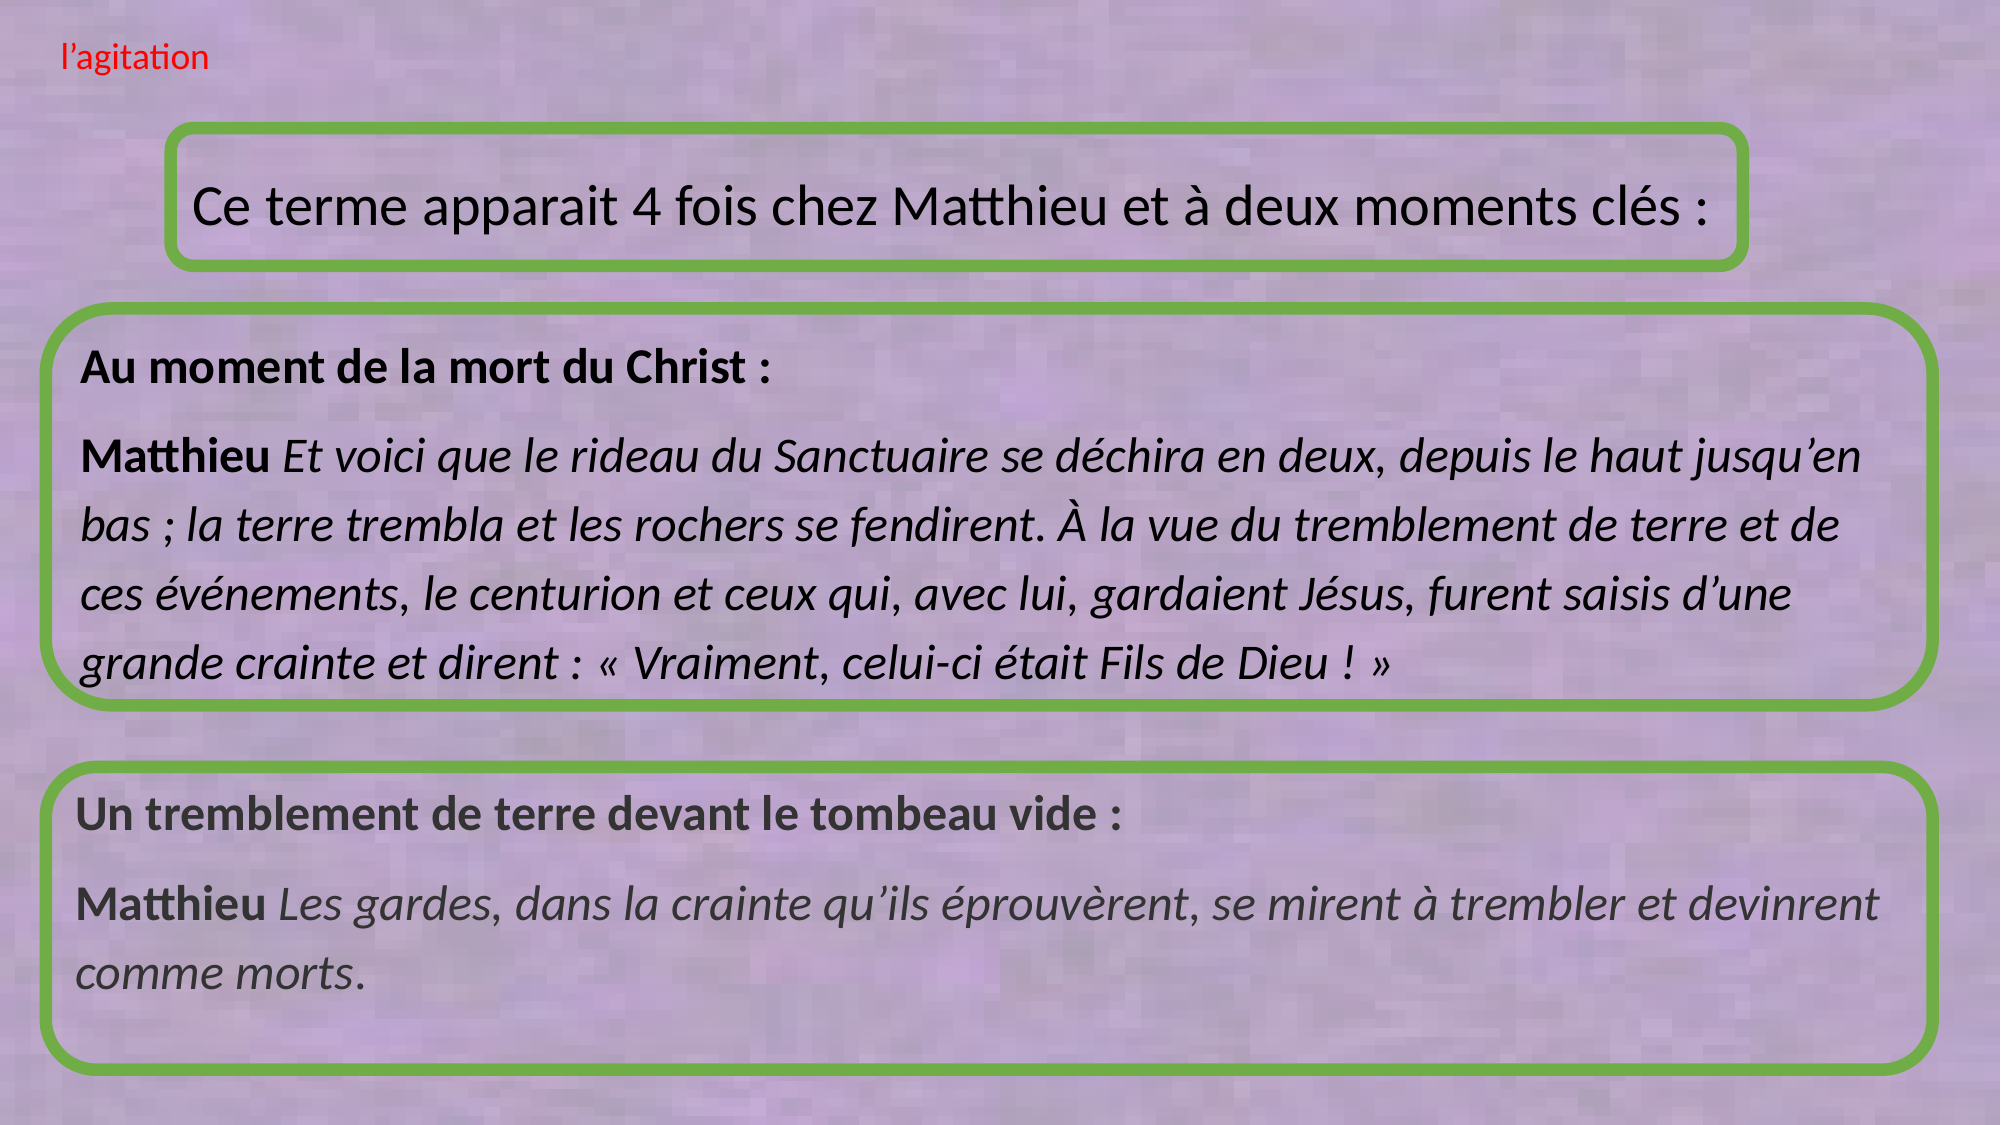

l’agitation
Ce terme apparait 4 fois chez Matthieu et à deux moments clés :
Au moment de la mort du Christ :
Matthieu Et voici que le rideau du Sanctuaire se déchira en deux, depuis le haut jusqu’en bas ; la terre trembla et les rochers se fendirent. À la vue du tremblement de terre et de ces événements, le centurion et ceux qui, avec lui, gardaient Jésus, furent saisis d’une grande crainte et dirent : « Vraiment, celui-ci était Fils de Dieu ! »
Un tremblement de terre devant le tombeau vide :
Matthieu Les gardes, dans la crainte qu’ils éprouvèrent, se mirent à trembler et devinrent comme morts.